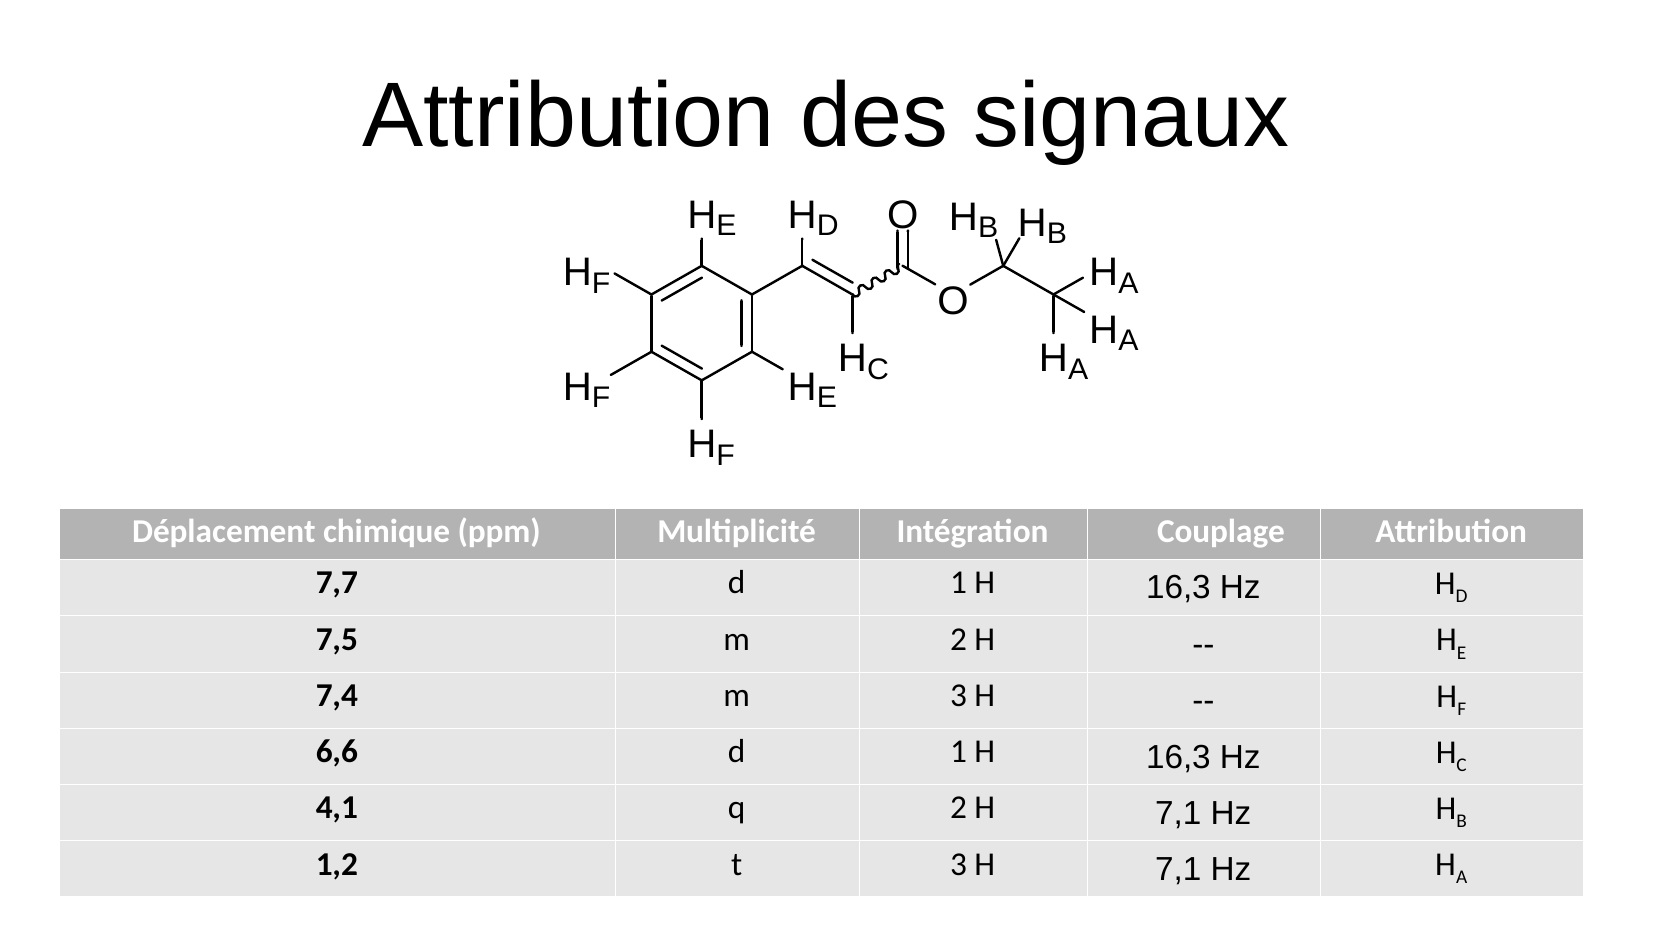

# Attribution des signaux
| Déplacement chimique (ppm) | Multiplicité | Intégration | Couplage | Attribution |
| --- | --- | --- | --- | --- |
| 7,7 | d | 1 H | 16,3 Hz | HD |
| 7,5 | m | 2 H | -- | HE |
| 7,4 | m | 3 H | -- | HF |
| 6,6 | d | 1 H | 16,3 Hz | HC |
| 4,1 | q | 2 H | 7,1 Hz | HB |
| 1,2 | t | 3 H | 7,1 Hz | HA |